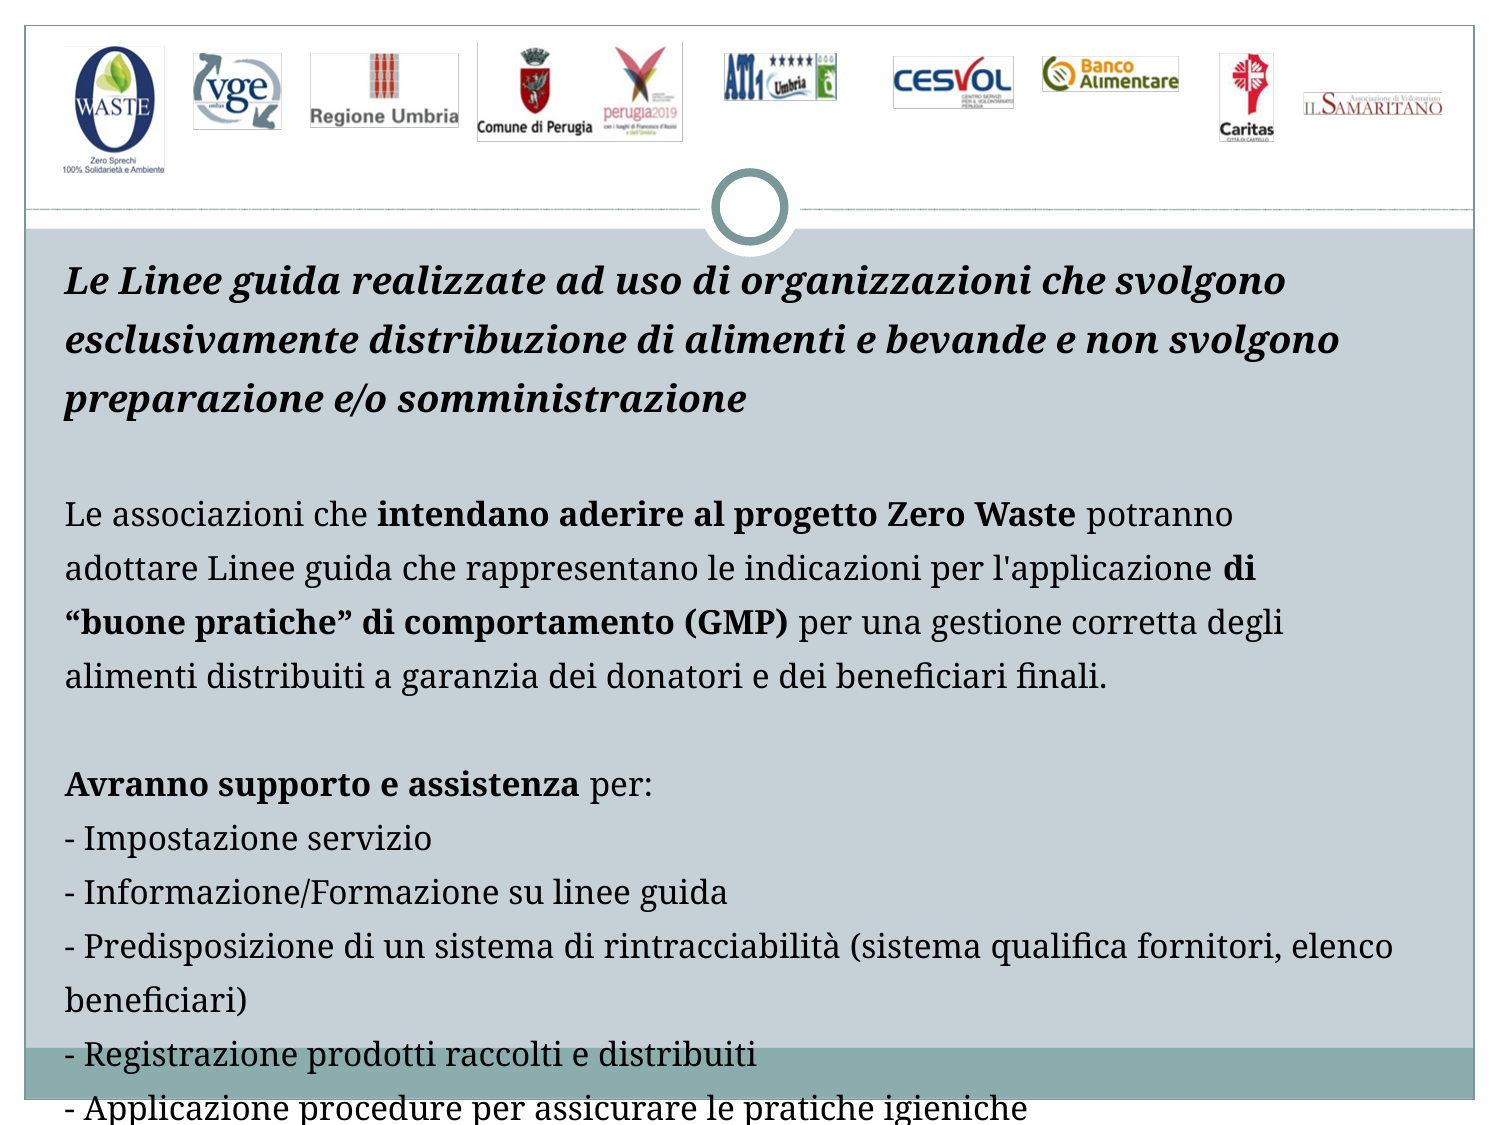

#
Le Linee guida realizzate ad uso di organizzazioni che svolgono
esclusivamente distribuzione di alimenti e bevande e non svolgono
preparazione e/o somministrazione
Le associazioni che intendano aderire al progetto Zero Waste potranno
adottare Linee guida che rappresentano le indicazioni per l'applicazione di
“buone pratiche” di comportamento (GMP) per una gestione corretta degli
alimenti distribuiti a garanzia dei donatori e dei beneficiari finali.
Avranno supporto e assistenza per:
- Impostazione servizio
- Informazione/Formazione su linee guida
- Predisposizione di un sistema di rintracciabilità (sistema qualifica fornitori, elenco
beneficiari)
- Registrazione prodotti raccolti e distribuiti
- Applicazione procedure per assicurare le pratiche igieniche